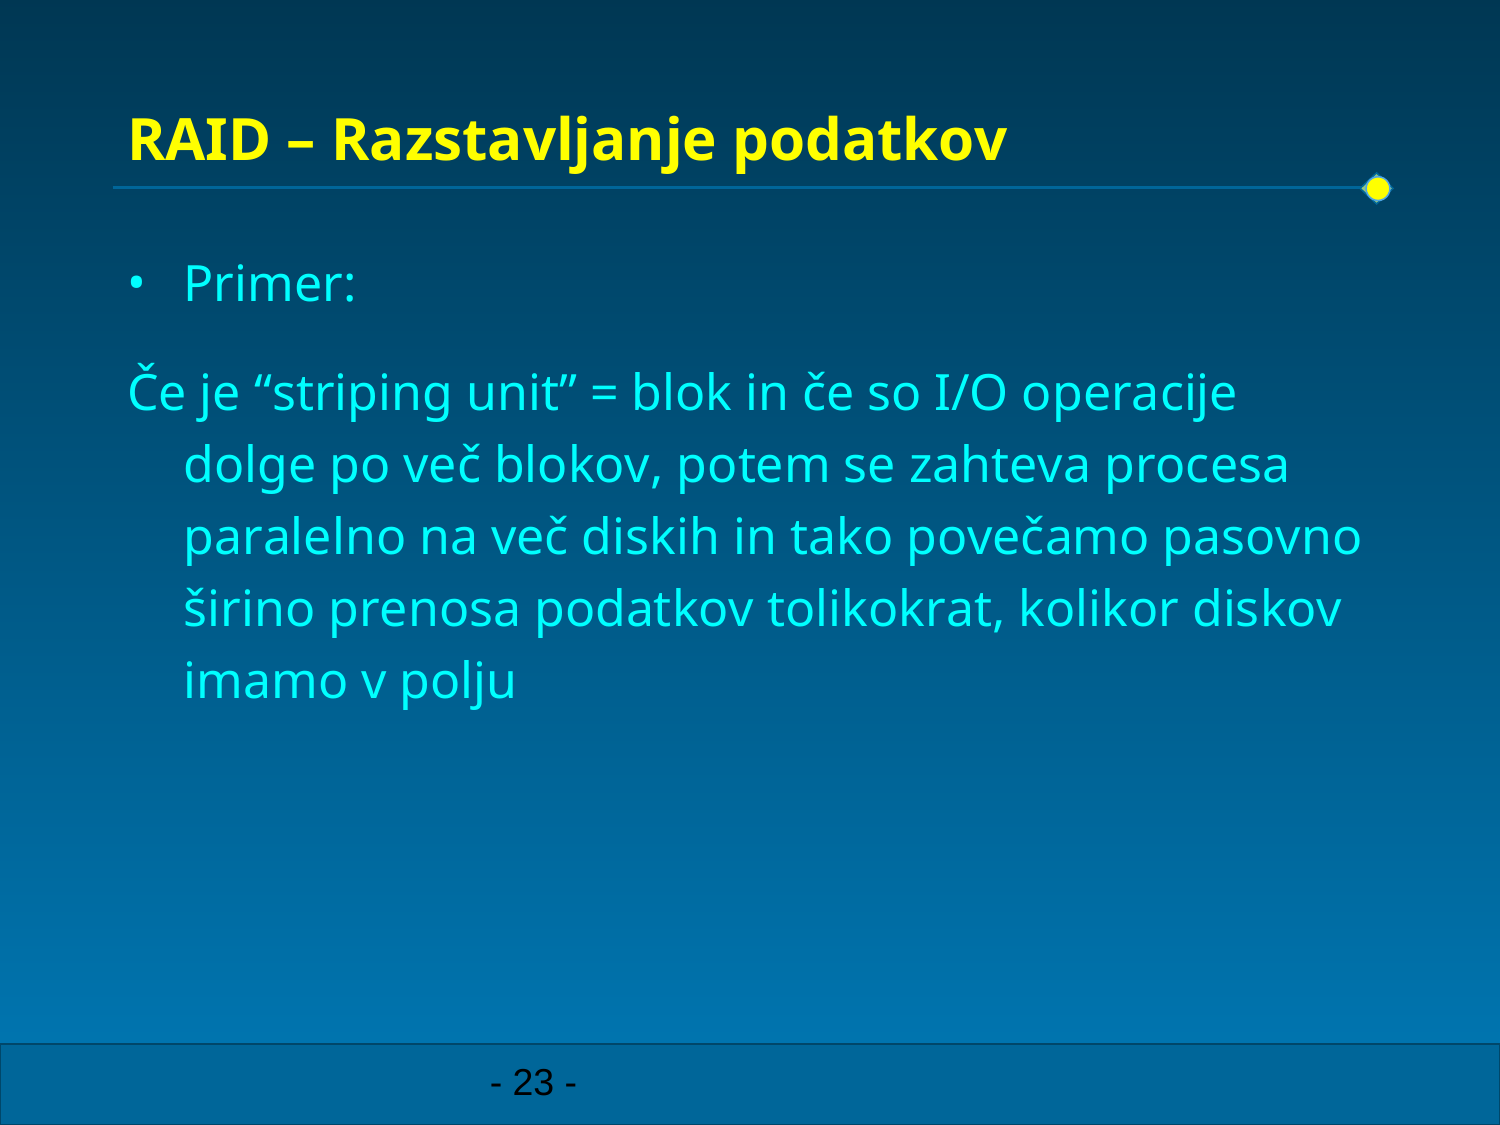

# RAID – Razstavljanje podatkov
Primer:
Če je “striping unit” = blok in če so I/O operacije dolge po več blokov, potem se zahteva procesa paralelno na več diskih in tako povečamo pasovno širino prenosa podatkov tolikokrat, kolikor diskov imamo v polju